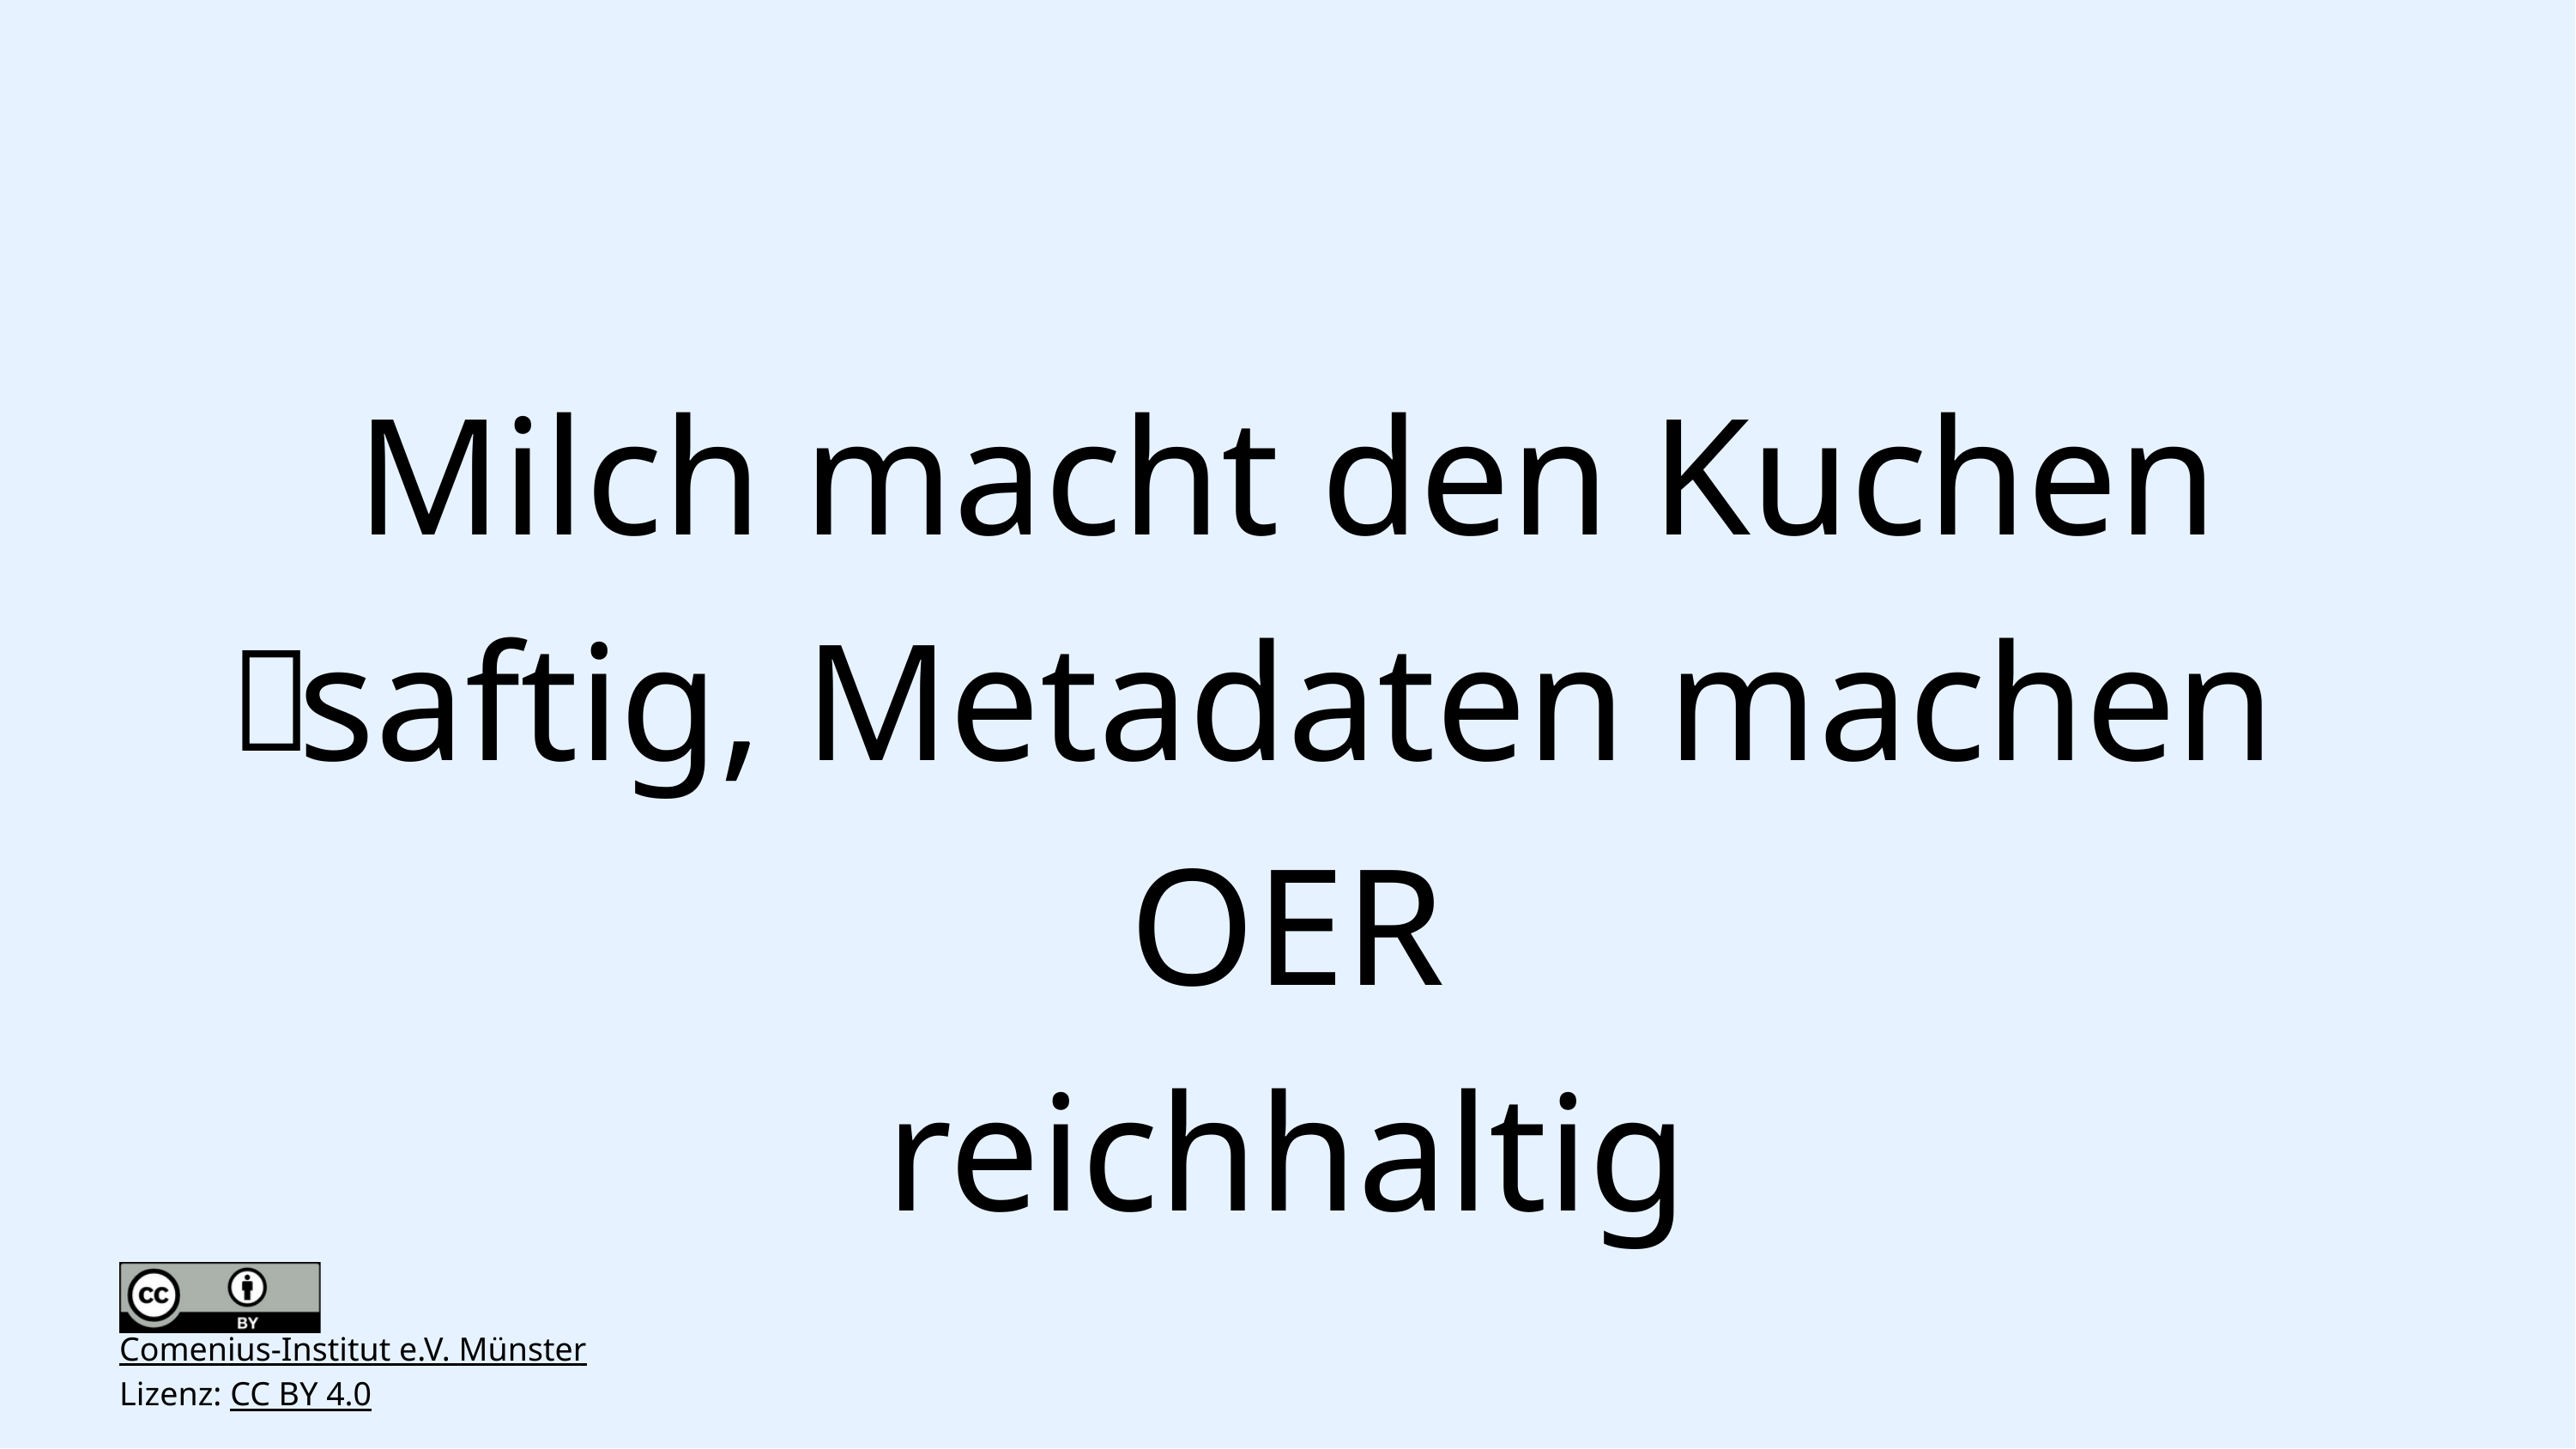

Milch macht den Kuchen saftig, Metadaten machen OER
reichhaltig
🥛
Comenius-Institut e.V. Münster
Lizenz: CC BY 4.0